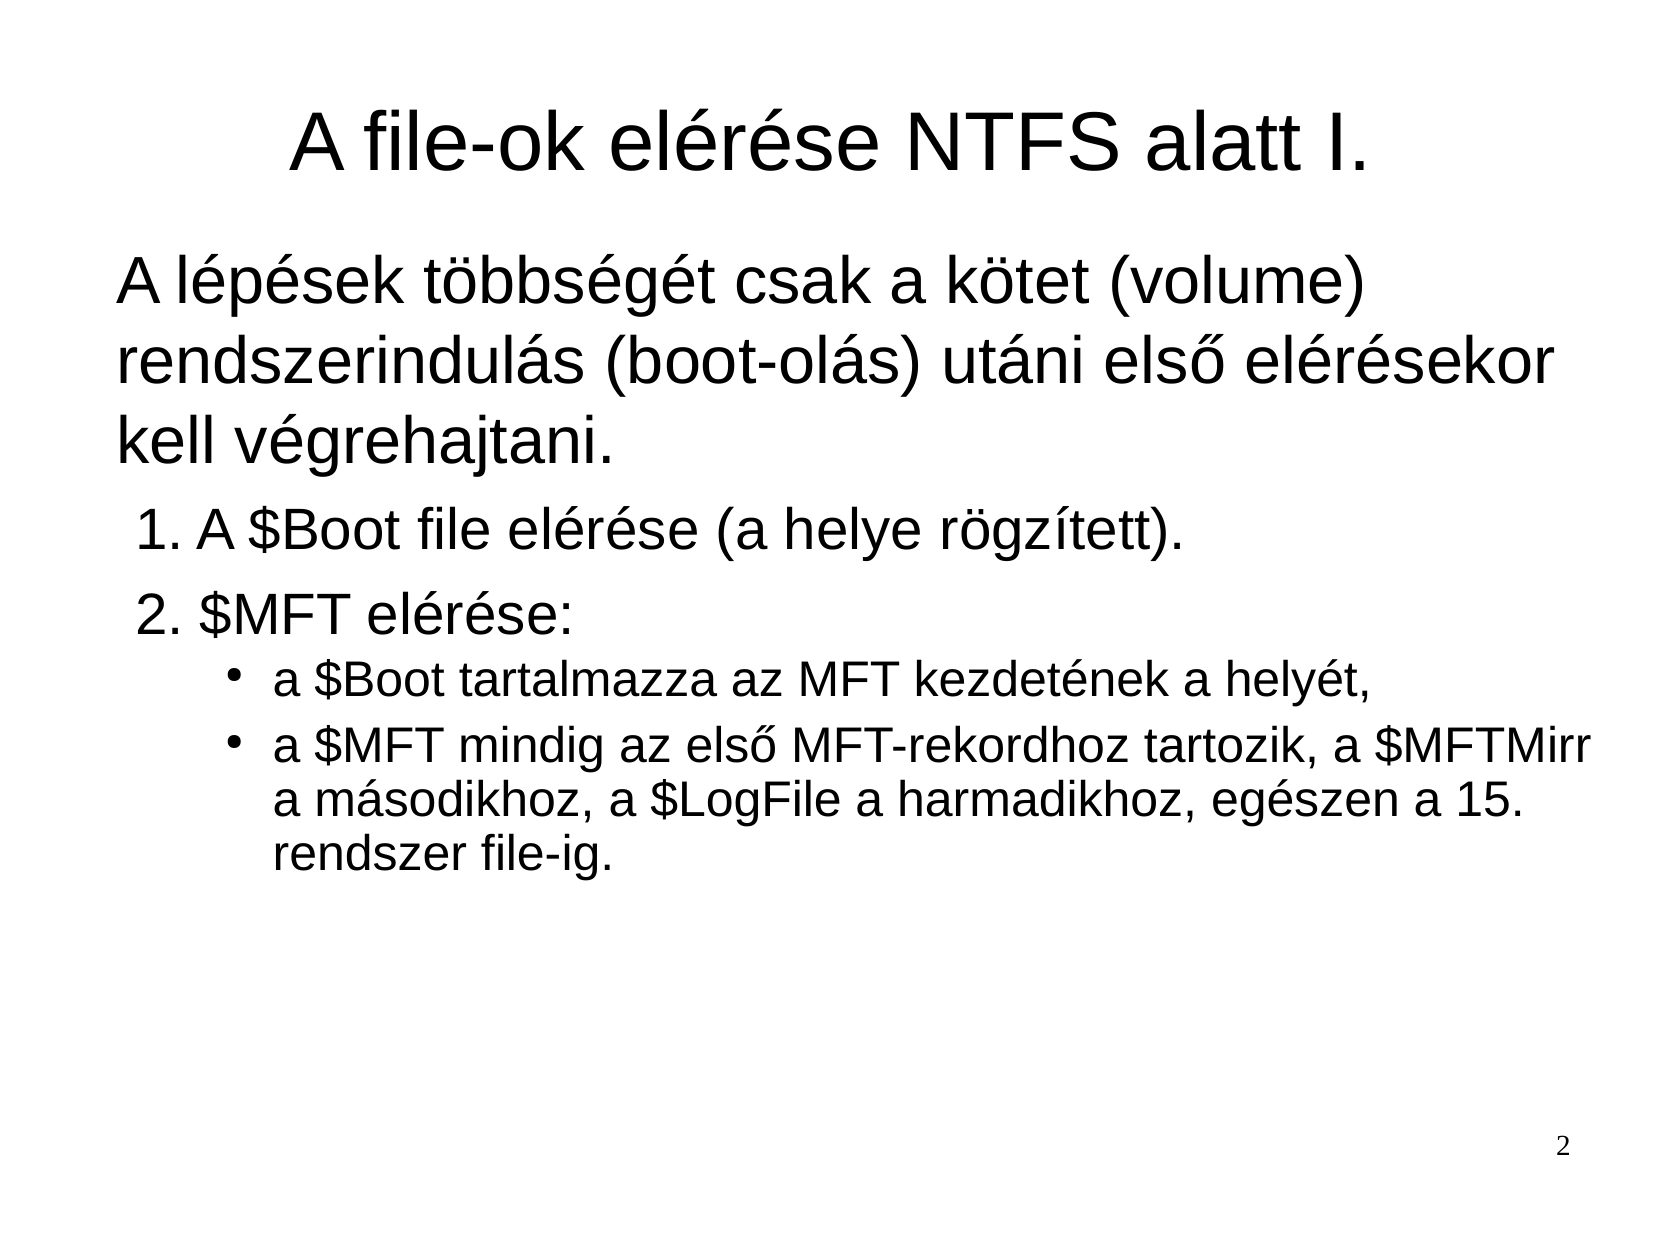

# A file-ok elérése NTFS alatt I.
A lépések többségét csak a kötet (volume) rendszerindulás (boot-olás) utáni első elérésekor kell végrehajtani.
1. A $Boot file elérése (a helye rögzített).
2. $MFT elérése:
a $Boot tartalmazza az MFT kezdetének a helyét,
a $MFT mindig az első MFT-rekordhoz tartozik, a $MFTMirr a másodikhoz, a $LogFile a harmadikhoz, egészen a 15. rendszer file-ig.
2